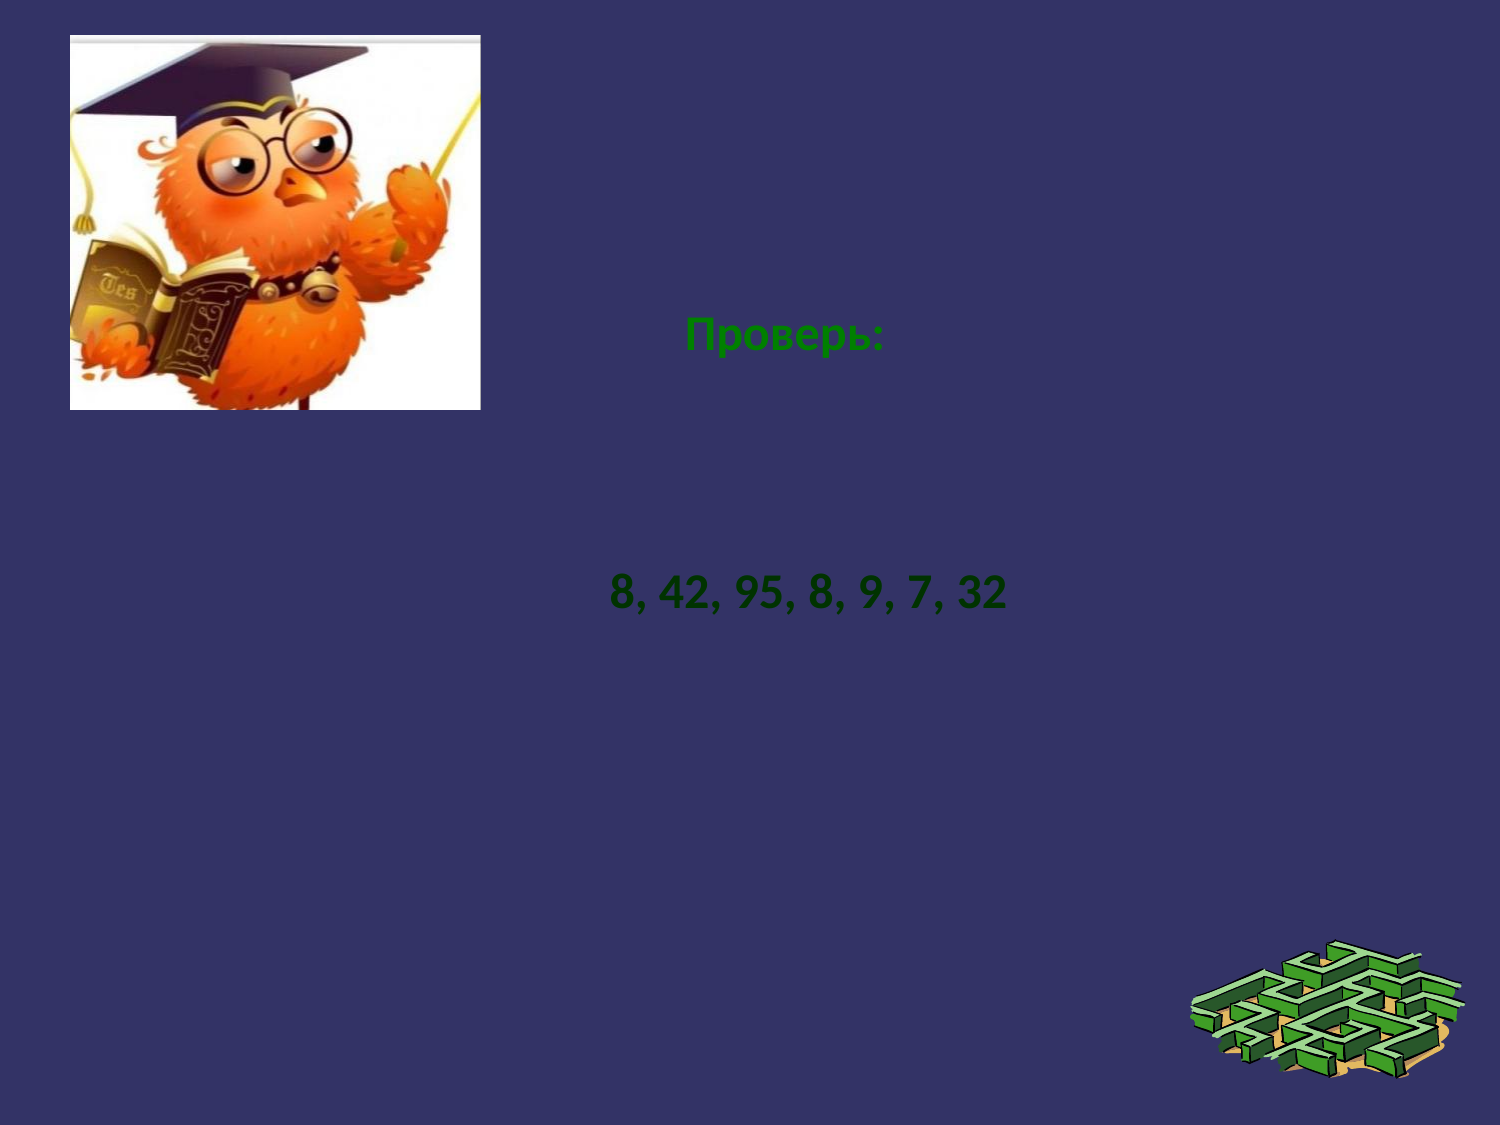

Проверь:
8, 42, 95, 8, 9, 7, 32